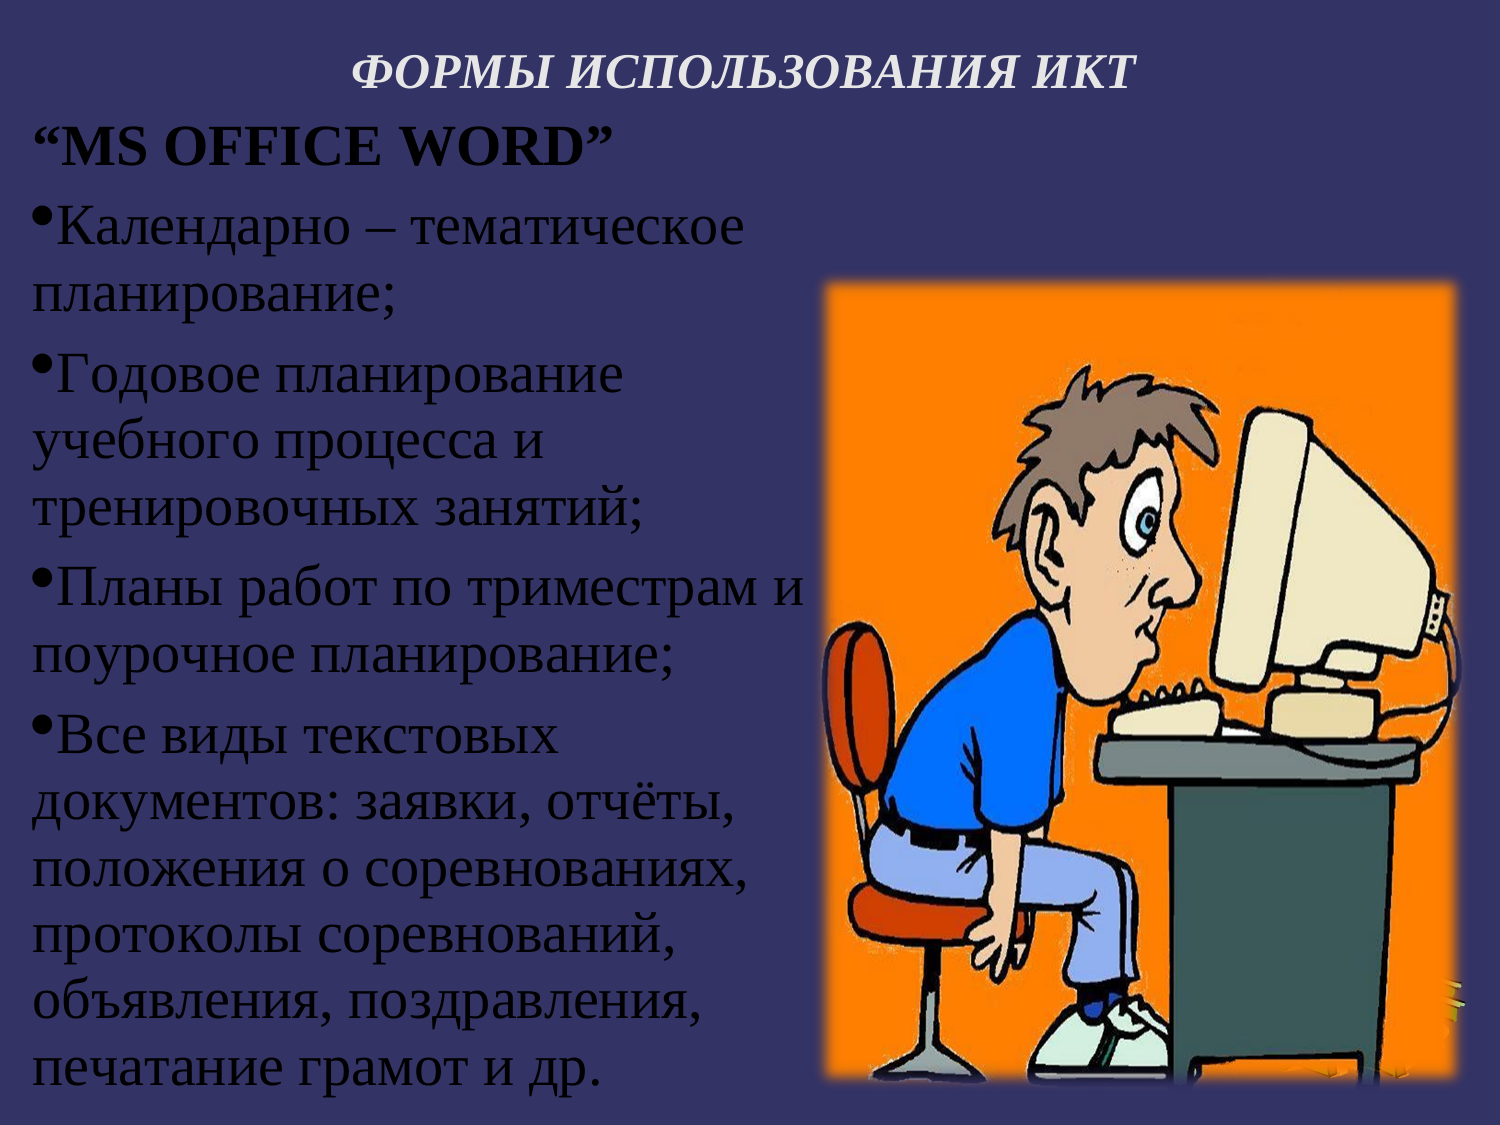

# ФОРМЫ ИСПОЛЬЗОВАНИЯ ИКТ
“MS OFFICE WORD”
Календарно – тематическое планирование;
Годовое планирование учебного процесса и тренировочных занятий;
Планы работ по триместрам и поурочное планирование;
Все виды текстовых документов: заявки, отчёты, положения о соревнованиях, протоколы соревнований, объявления, поздравления, печатание грамот и др.